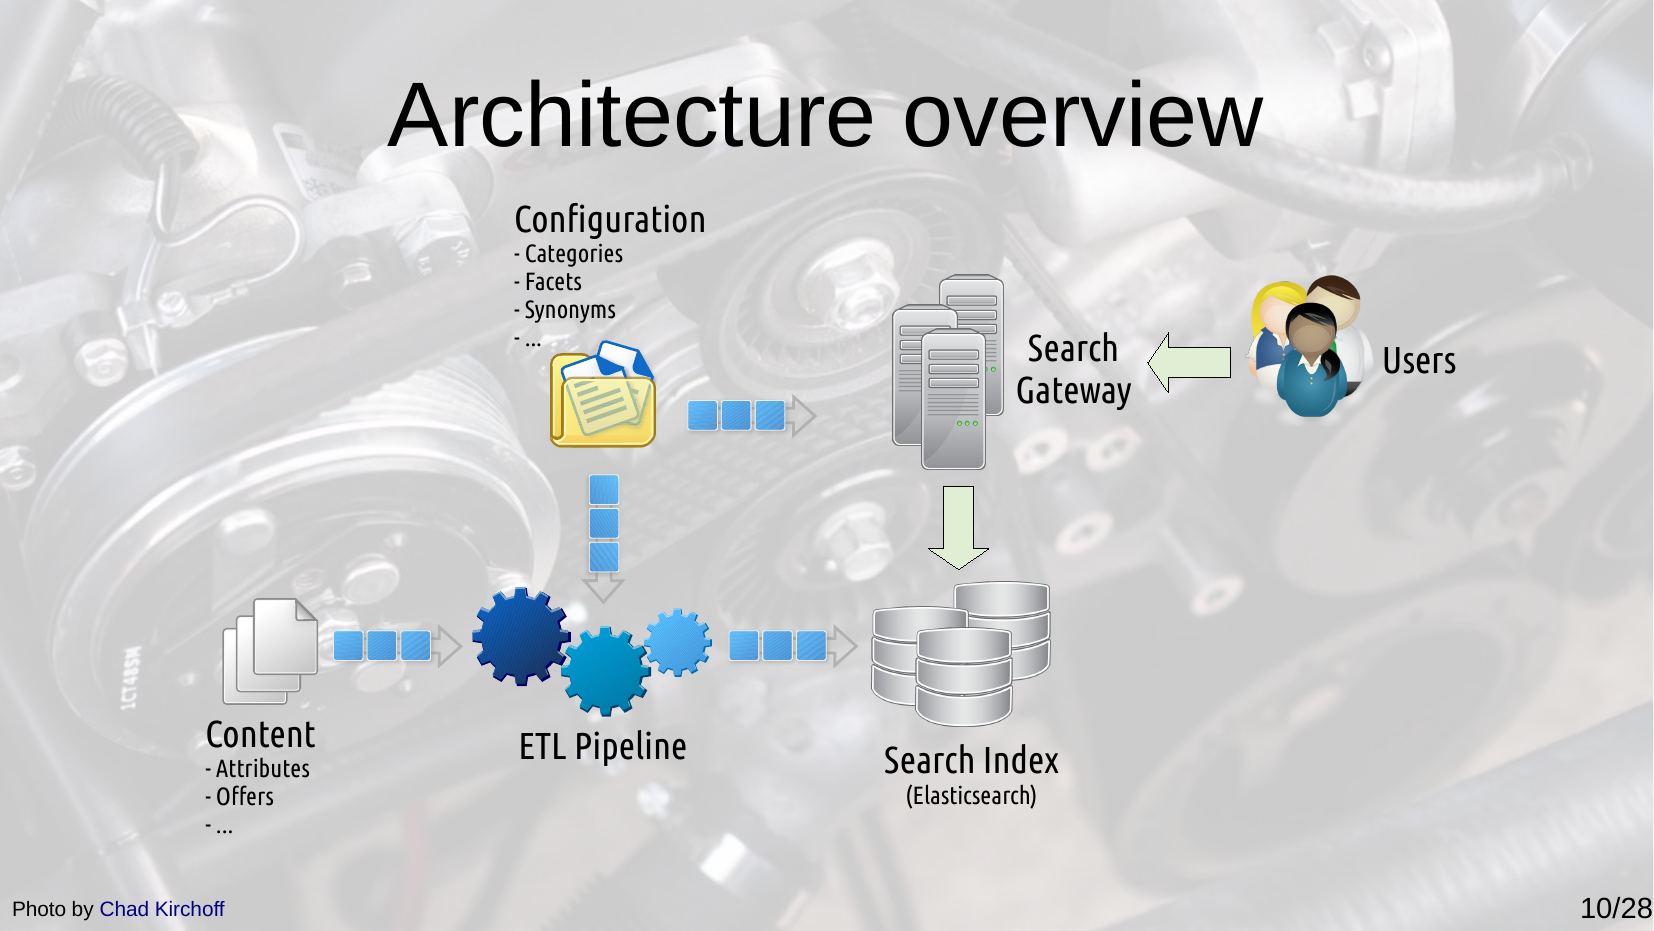

# Architecture overview
Configuration
- Categories
- Facets
- Synonyms
- ...
Search
Gateway
Users
Content
- Attributes
- Offers
- ...
ETL Pipeline
Search Index
(Elasticsearch)
Photo by Chad Kirchoff